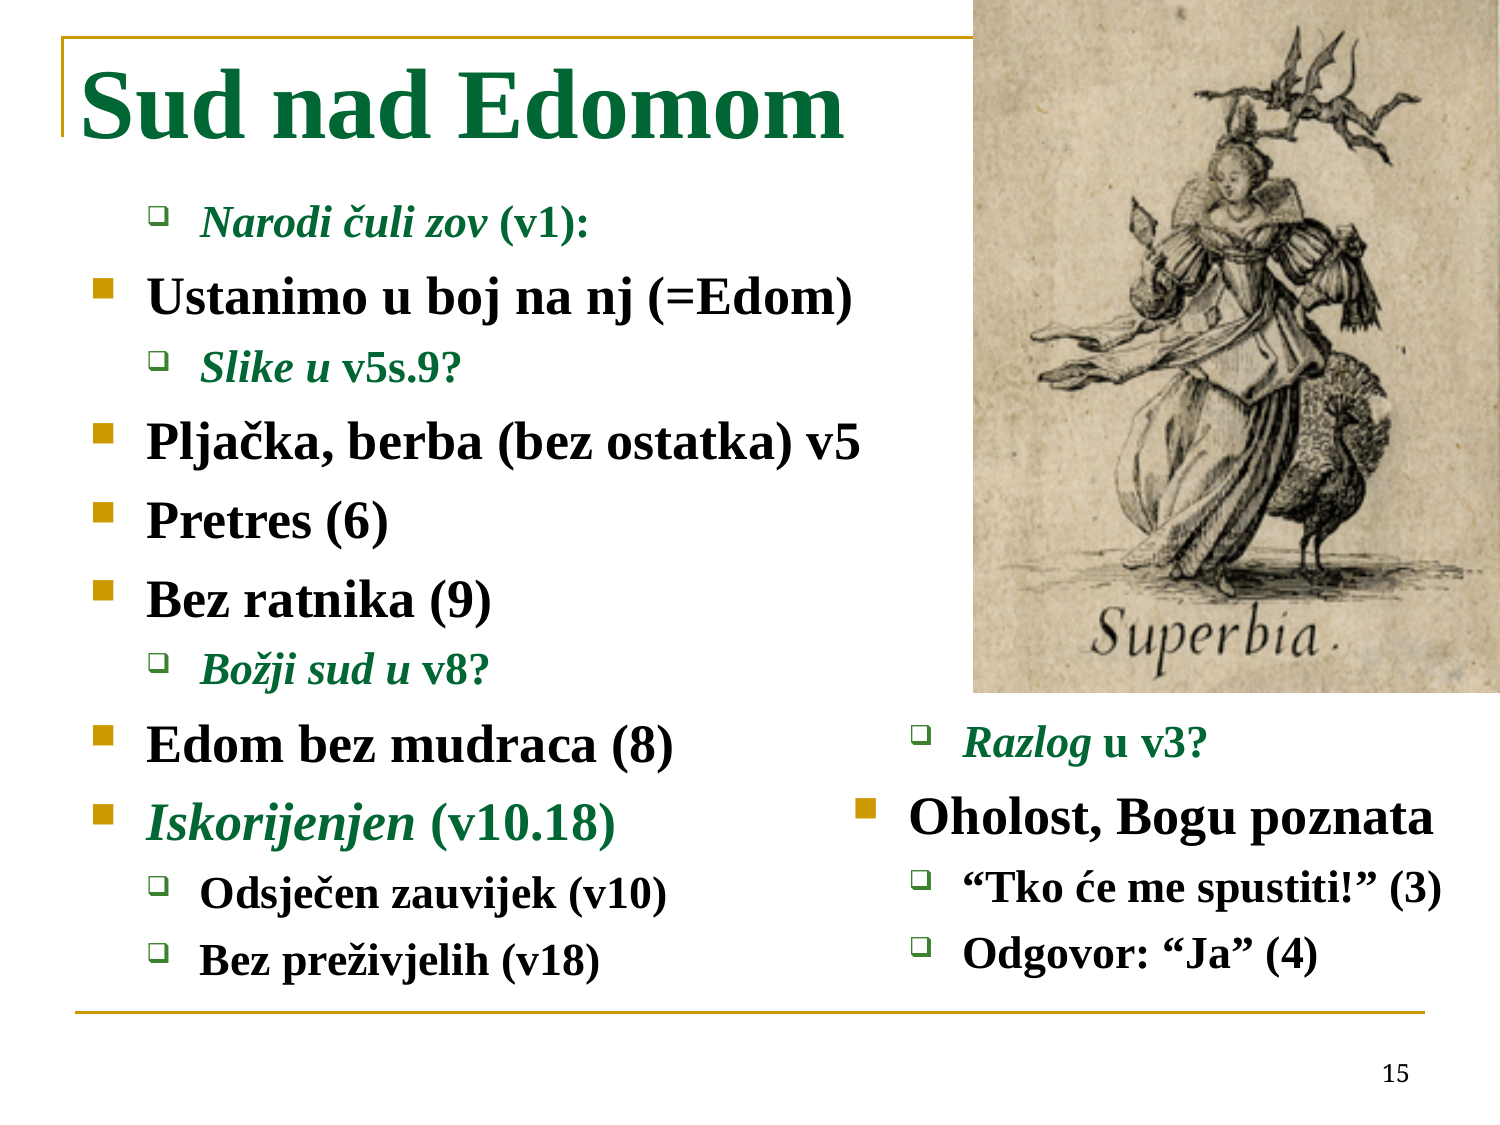

# Sud nad Edomom
Narodi čuli zov (v1):
Ustanimo u boj na nj (=Edom)
Slike u v5s.9?
Pljačka, berba (bez ostatka) v5
Pretres (6)
Bez ratnika (9)
Božji sud u v8?
Edom bez mudraca (8)
Iskorijenjen (v10.18)
Odsječen zauvijek (v10)
Bez preživjelih (v18)
Razlog u v3?
Oholost, Bogu poznata
“Tko će me spustiti!” (3)
Odgovor: “Ja” (4)